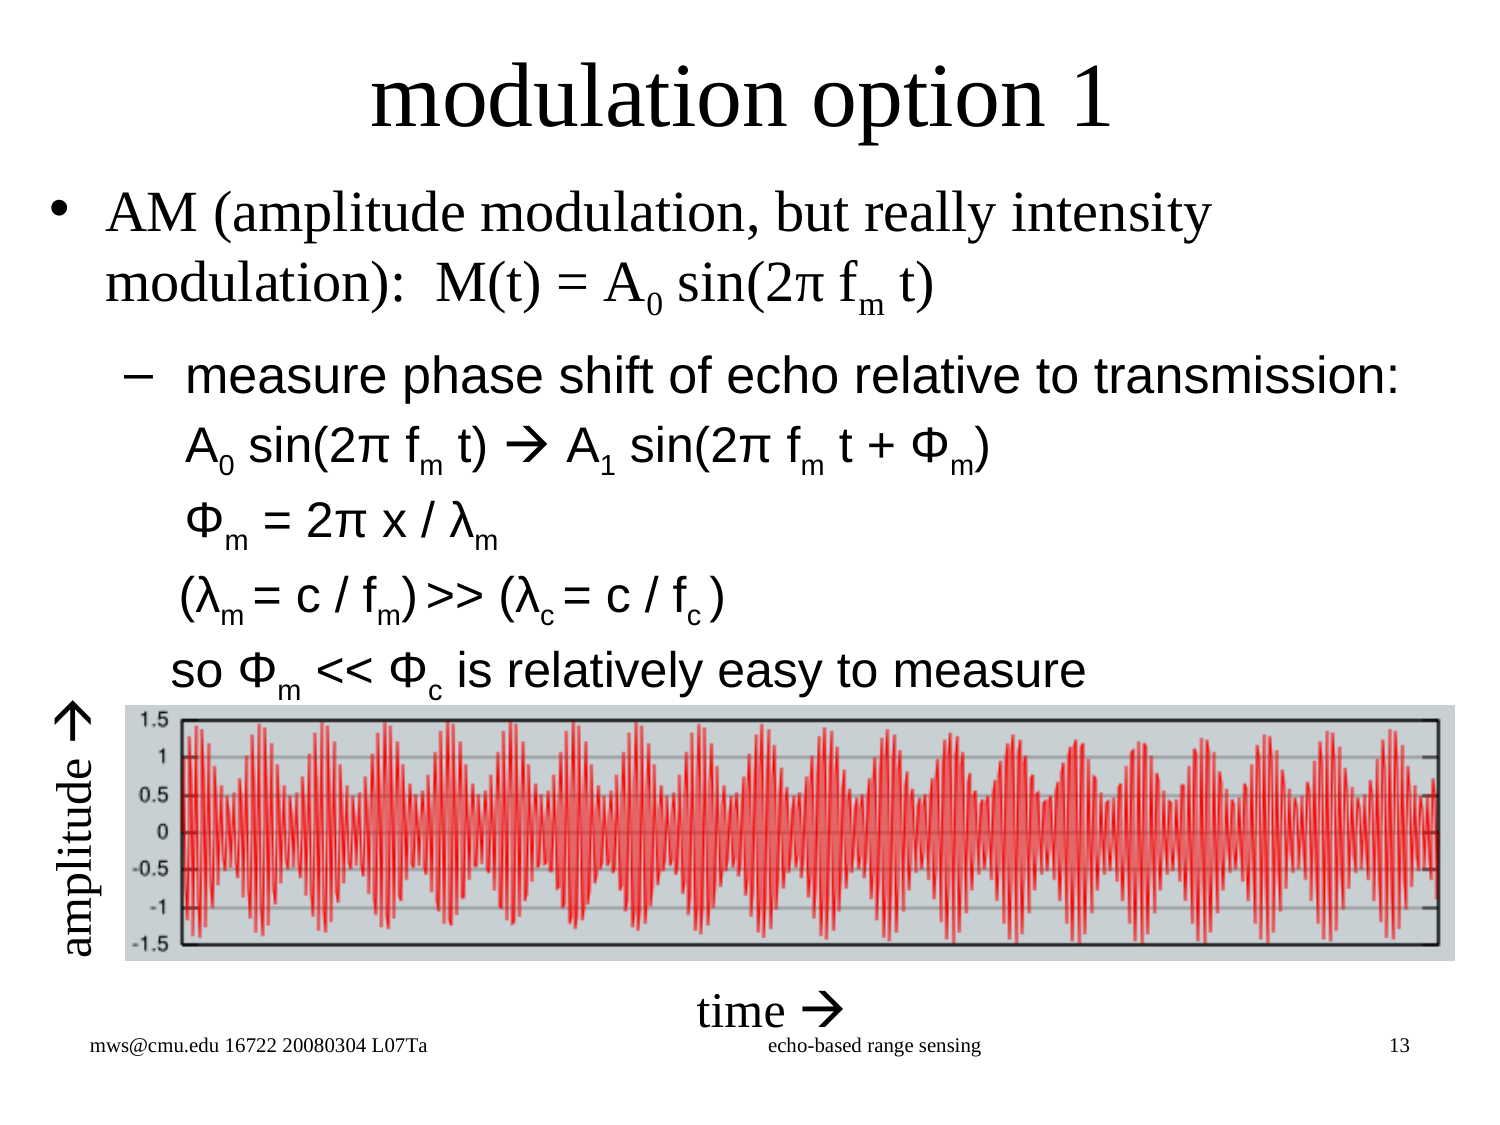

modulation option 1
AM (amplitude modulation, but really intensity modulation): M(t) = A0 sin(2π fm t)
 measure phase shift of echo relative to transmission:
 A0 sin(2π fm t)  A1 sin(2π fm t + Φm)
 Φm = 2π x / λm
 (λm = c / fm) >> (λc = c / fc )
so Φm << Φc is relatively easy to measure
amplitude 
time 
mws@cmu.edu 16722 20080304 L07Ta
echo-based range sensing